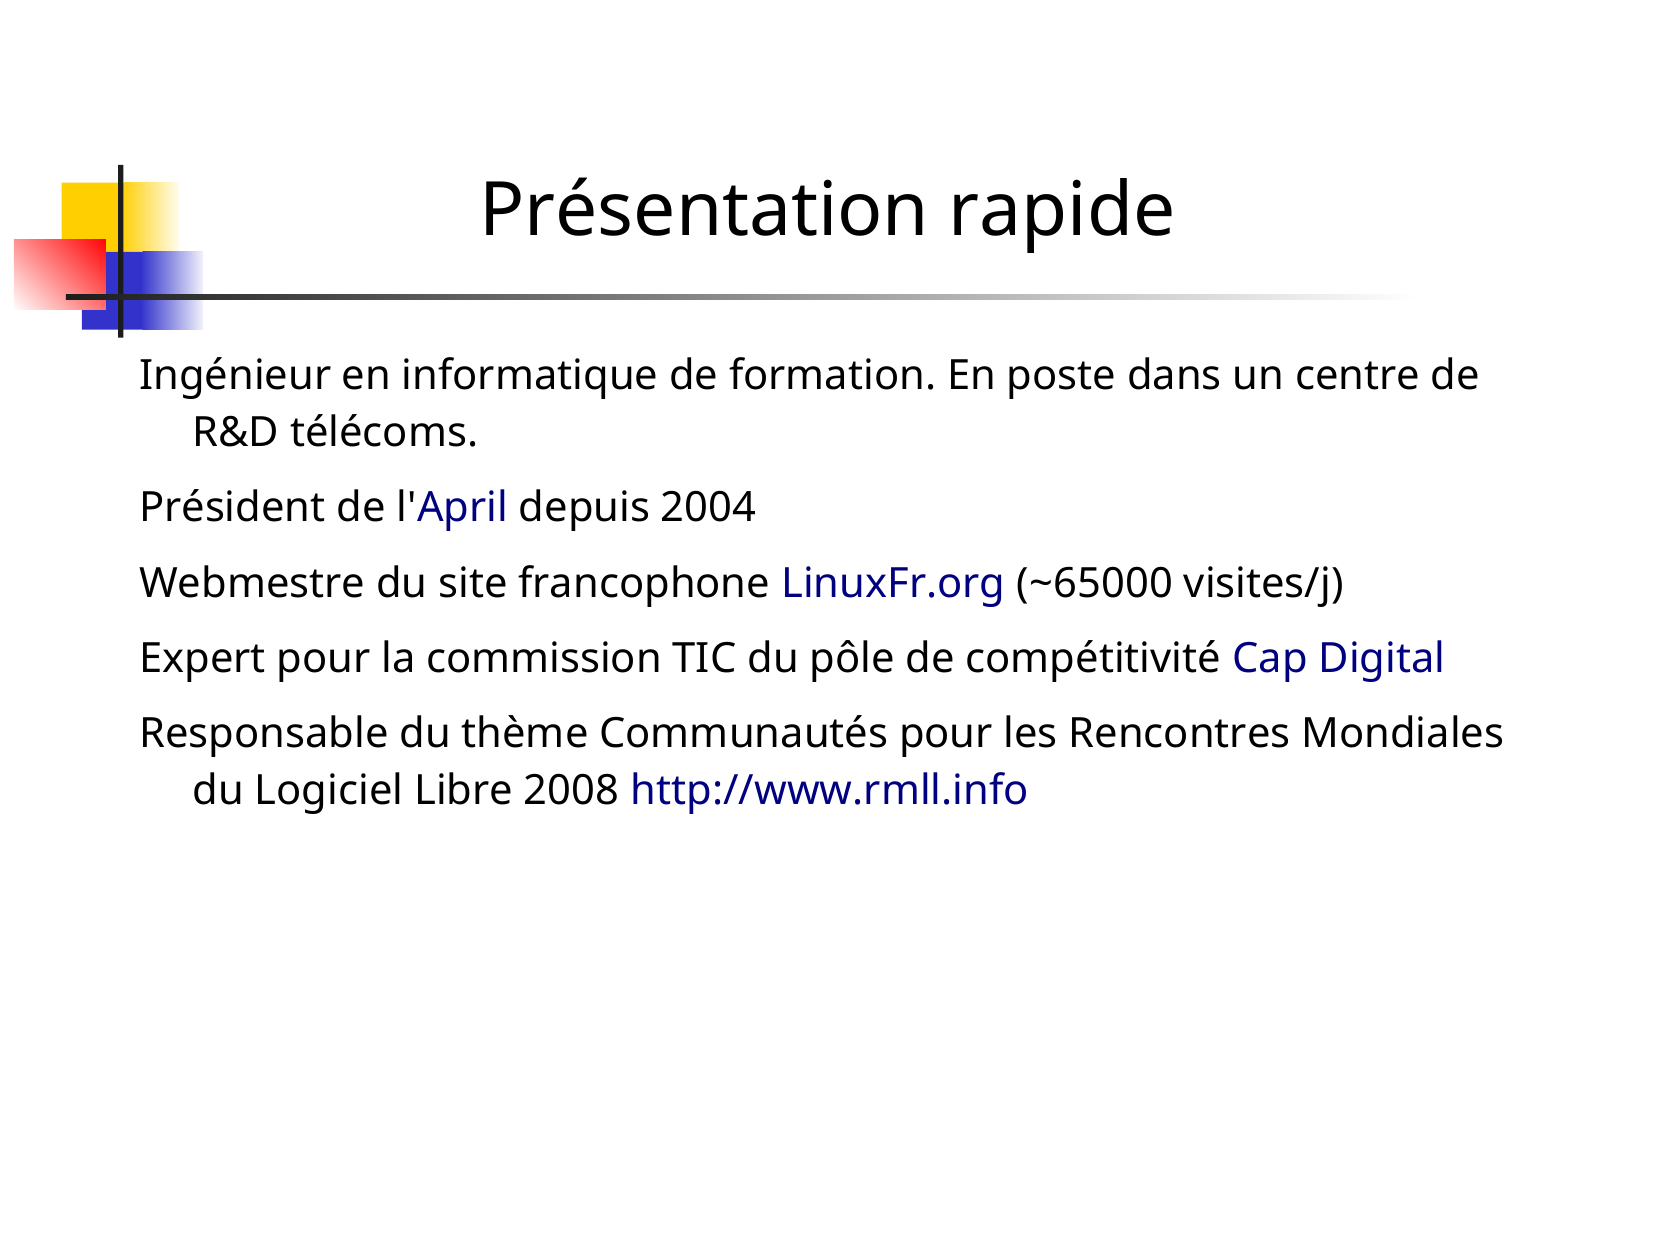

# Présentation rapide
Ingénieur en informatique de formation. En poste dans un centre de R&D télécoms.
Président de l'April depuis 2004
Webmestre du site francophone LinuxFr.org (~65000 visites/j)
Expert pour la commission TIC du pôle de compétitivité Cap Digital
Responsable du thème Communautés pour les Rencontres Mondiales du Logiciel Libre 2008 http://www.rmll.info